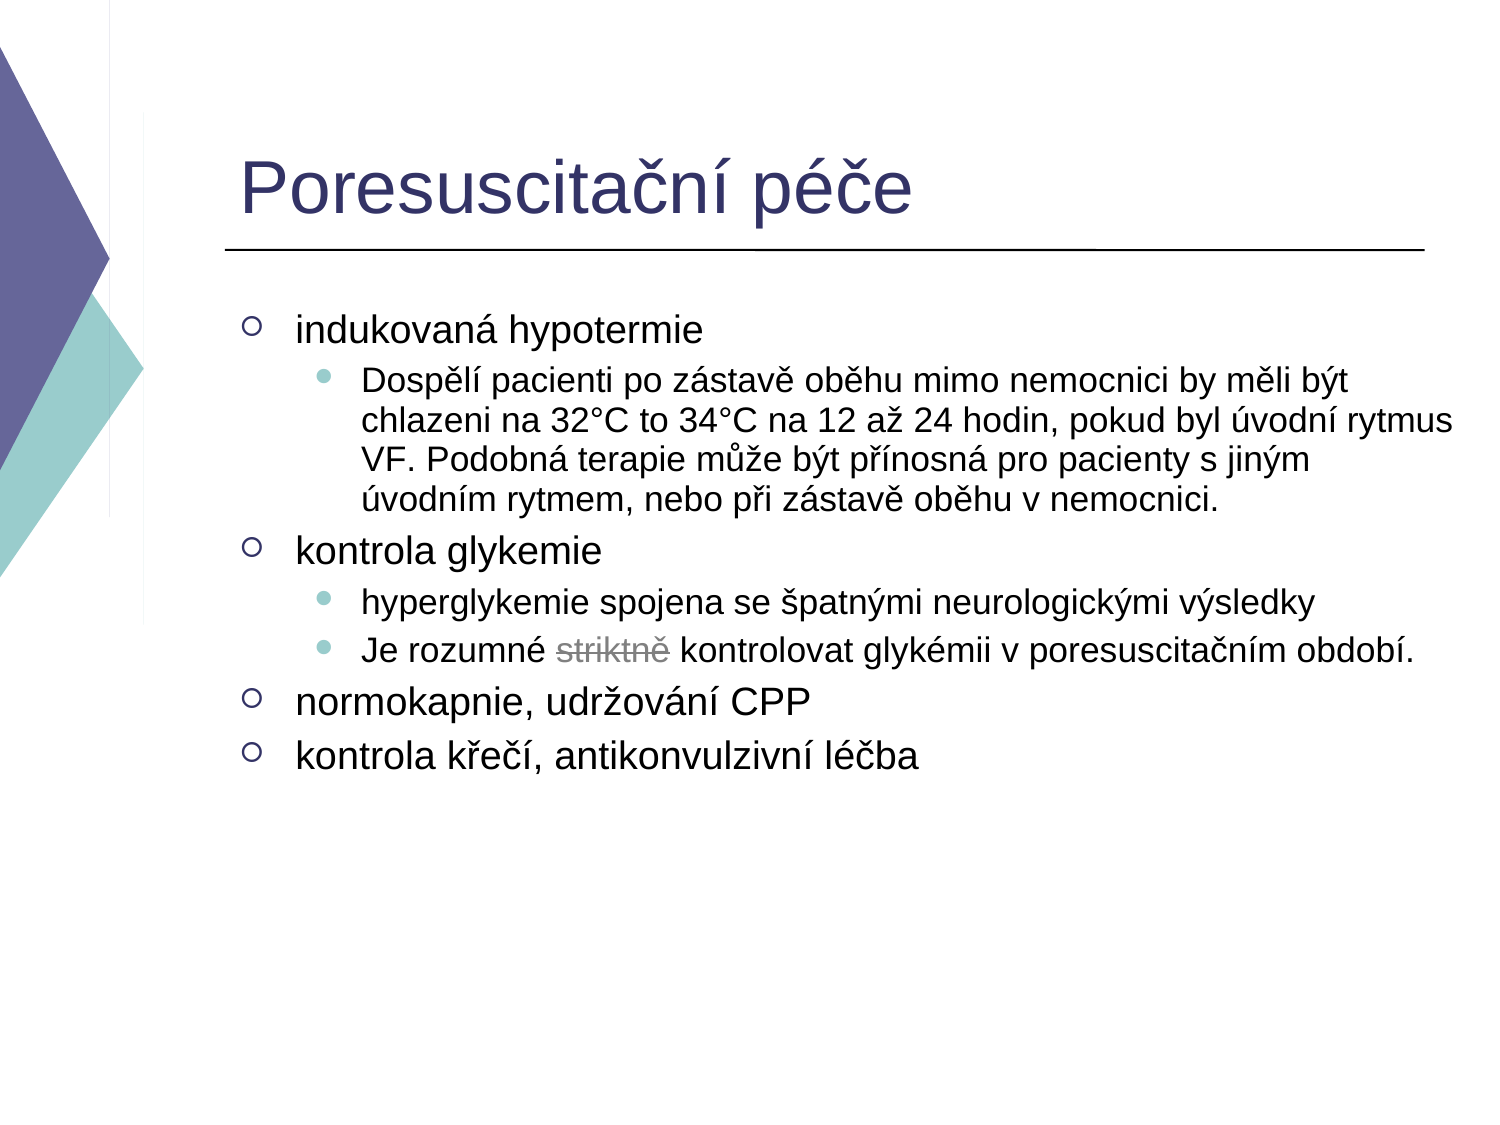

# Poresuscitační péče
indukovaná hypotermie
Dospělí pacienti po zástavě oběhu mimo nemocnici by měli být chlazeni na 32°C to 34°C na 12 až 24 hodin, pokud byl úvodní rytmus VF. Podobná terapie může být přínosná pro pacienty s jiným úvodním rytmem, nebo při zástavě oběhu v nemocnici.
kontrola glykemie
hyperglykemie spojena se špatnými neurologickými výsledky
Je rozumné striktně kontrolovat glykémii v poresuscitačním období.
normokapnie, udržování CPP
kontrola křečí, antikonvulzivní léčba